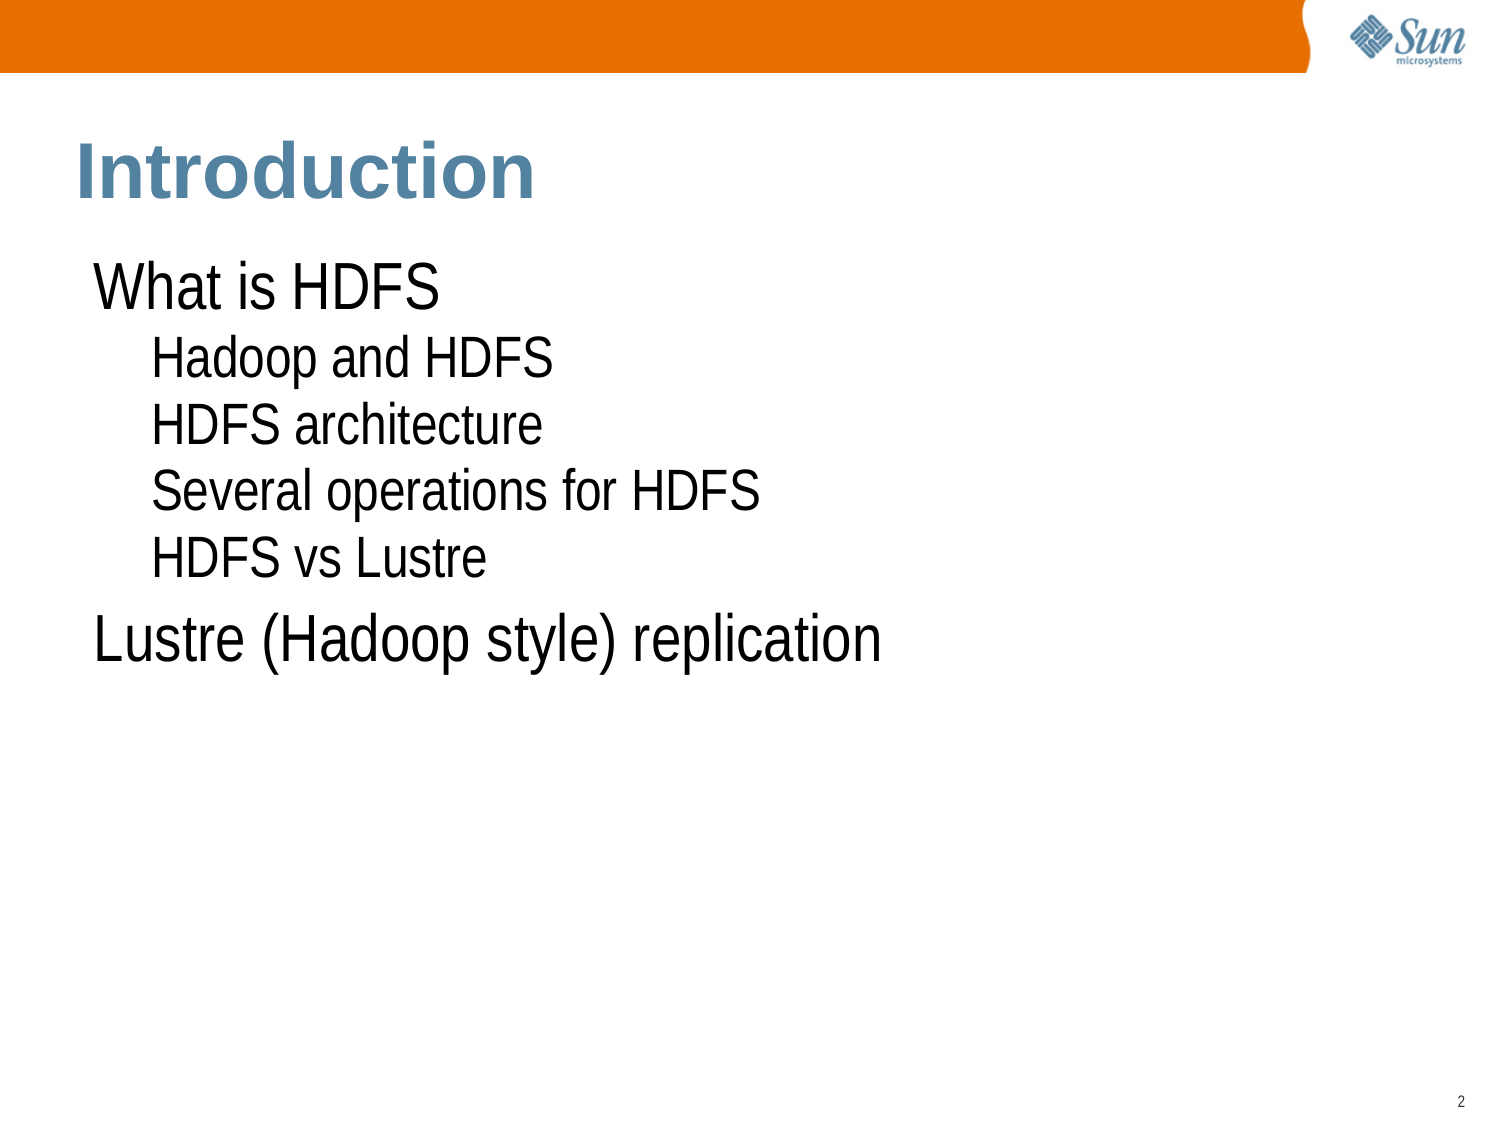

# Introduction
What is HDFS
Hadoop and HDFS
HDFS architecture
Several operations for HDFS
HDFS vs Lustre
Lustre (Hadoop style) replication